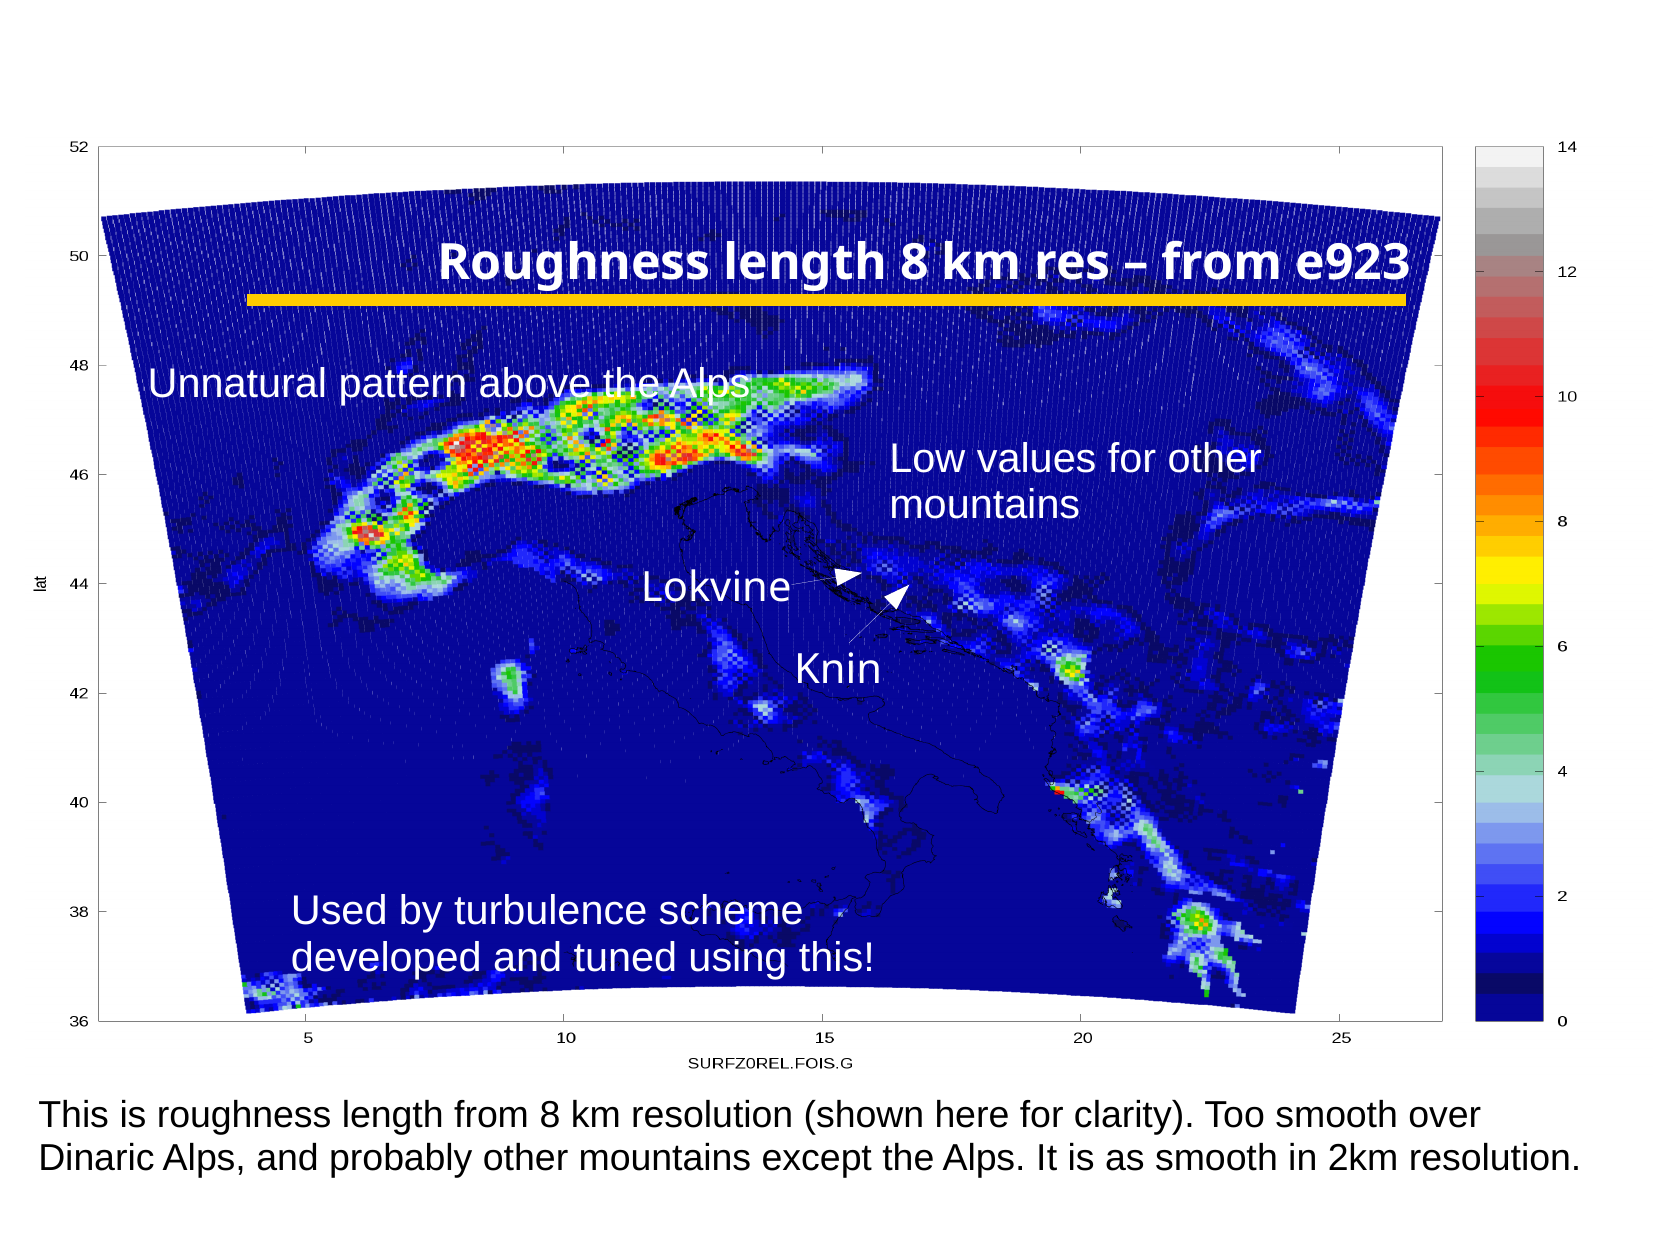

#
Roughness length 8 km res – from e923
Unnatural pattern above the Alps
Low values for other mountains
Lokvine
Knin
Used by turbulence scheme
developed and tuned using this!
This is roughness length from 8 km resolution (shown here for clarity). Too smooth over Dinaric Alps, and probably other mountains except the Alps. It is as smooth in 2km resolution.